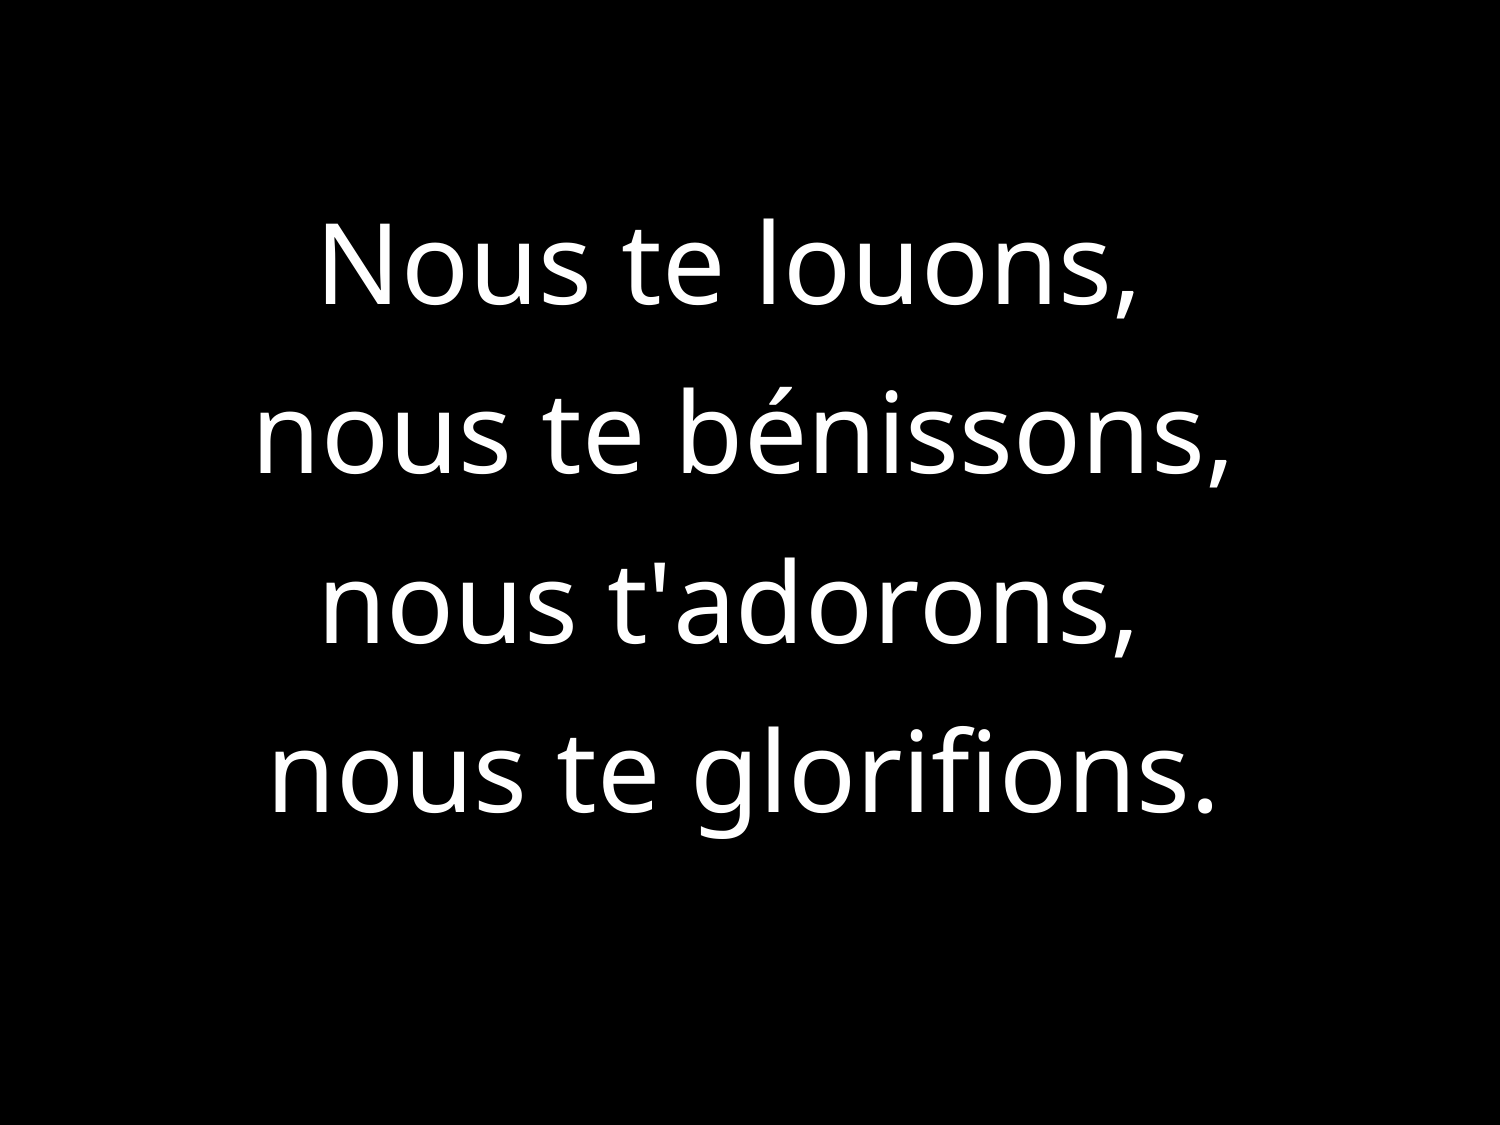

Nous te louons,
nous te bénissons,
nous t'adorons,
nous te glorifions.